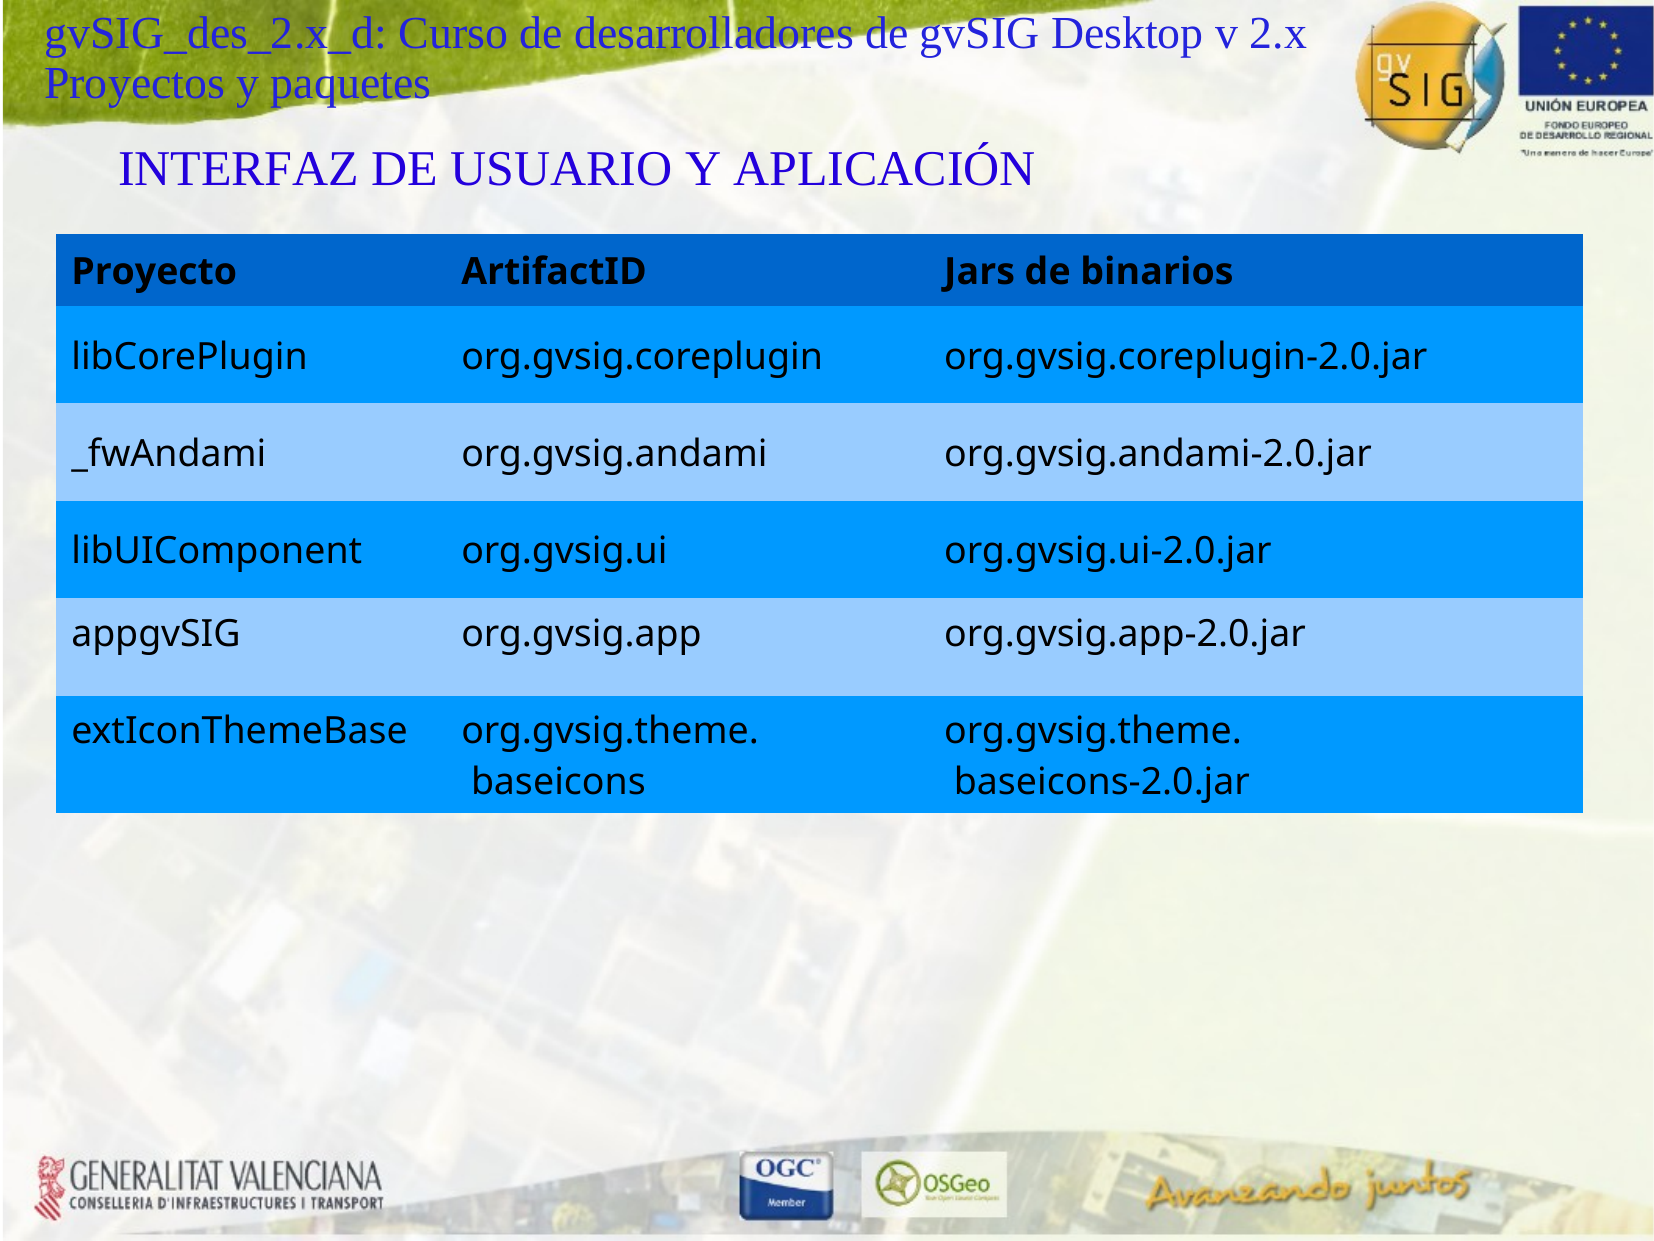

# INTERFAZ DE USUARIO Y APLICACIÓN
| Proyecto | ArtifactID | Jars de binarios |
| --- | --- | --- |
| libCorePlugin | org.gvsig.coreplugin | org.gvsig.coreplugin-2.0.jar |
| \_fwAndami | org.gvsig.andami | org.gvsig.andami-2.0.jar |
| libUIComponent | org.gvsig.ui | org.gvsig.ui-2.0.jar |
| appgvSIG | org.gvsig.app | org.gvsig.app-2.0.jar |
| extIconThemeBase | org.gvsig.theme. baseicons | org.gvsig.theme. baseicons-2.0.jar |